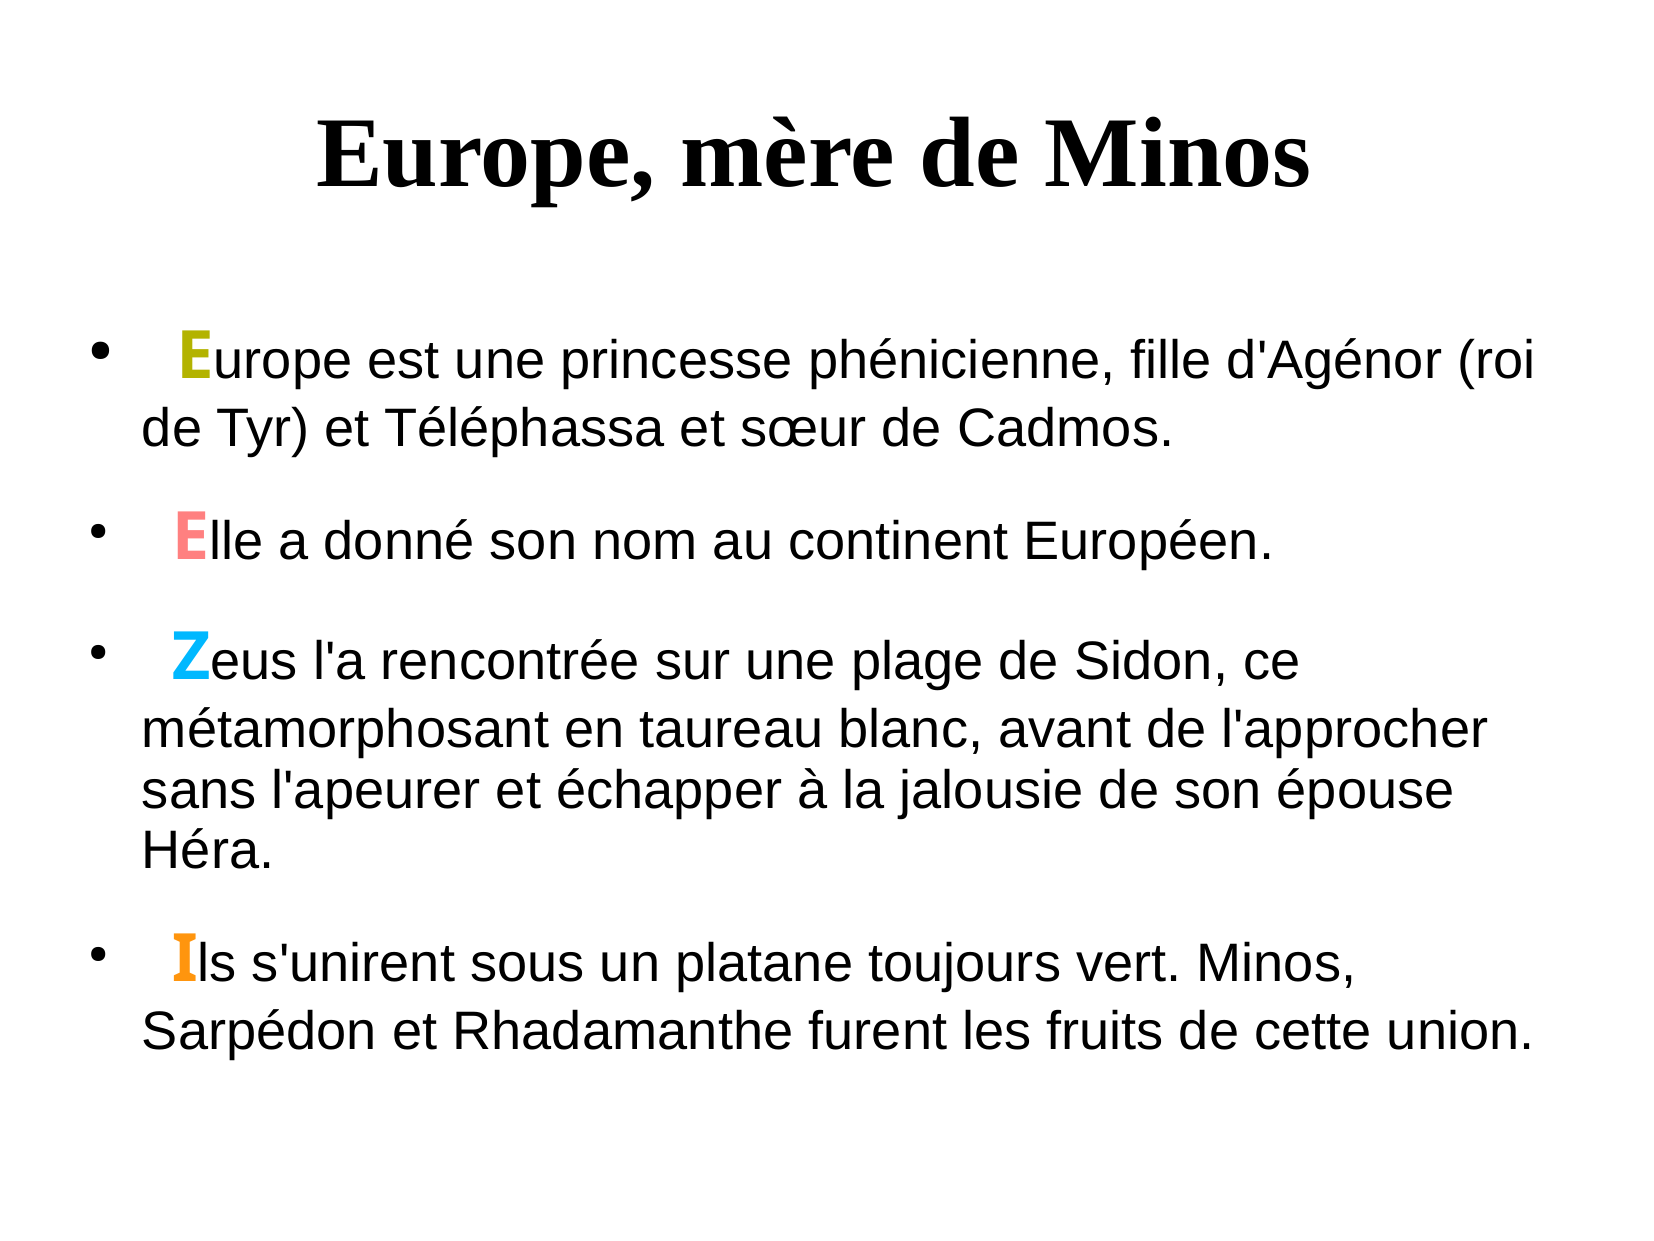

# Europe, mère de Minos
 Europe est une princesse phénicienne, fille d'Agénor (roi de Tyr) et Téléphassa et sœur de Cadmos.
 Elle a donné son nom au continent Européen.
 Zeus l'a rencontrée sur une plage de Sidon, ce métamorphosant en taureau blanc, avant de l'approcher sans l'apeurer et échapper à la jalousie de son épouse Héra.
 Ils s'unirent sous un platane toujours vert. Minos, Sarpédon et Rhadamanthe furent les fruits de cette union.